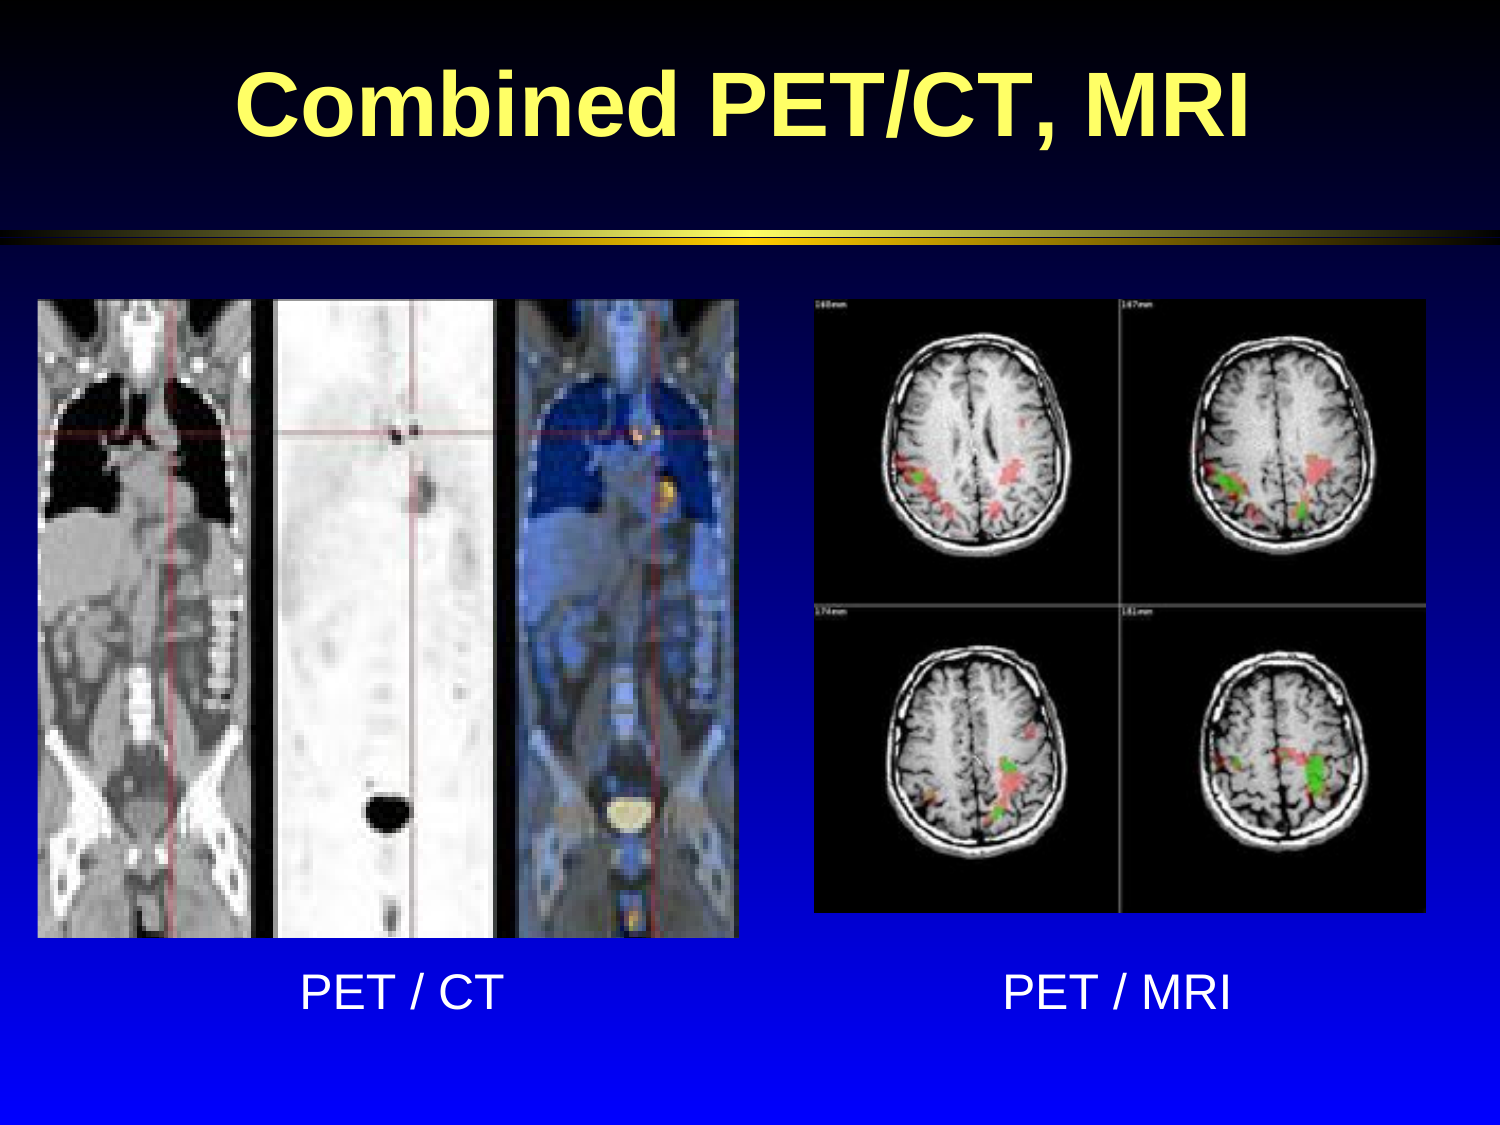

# Combined PET/CT, MRI
PET / MRI
PET / CT